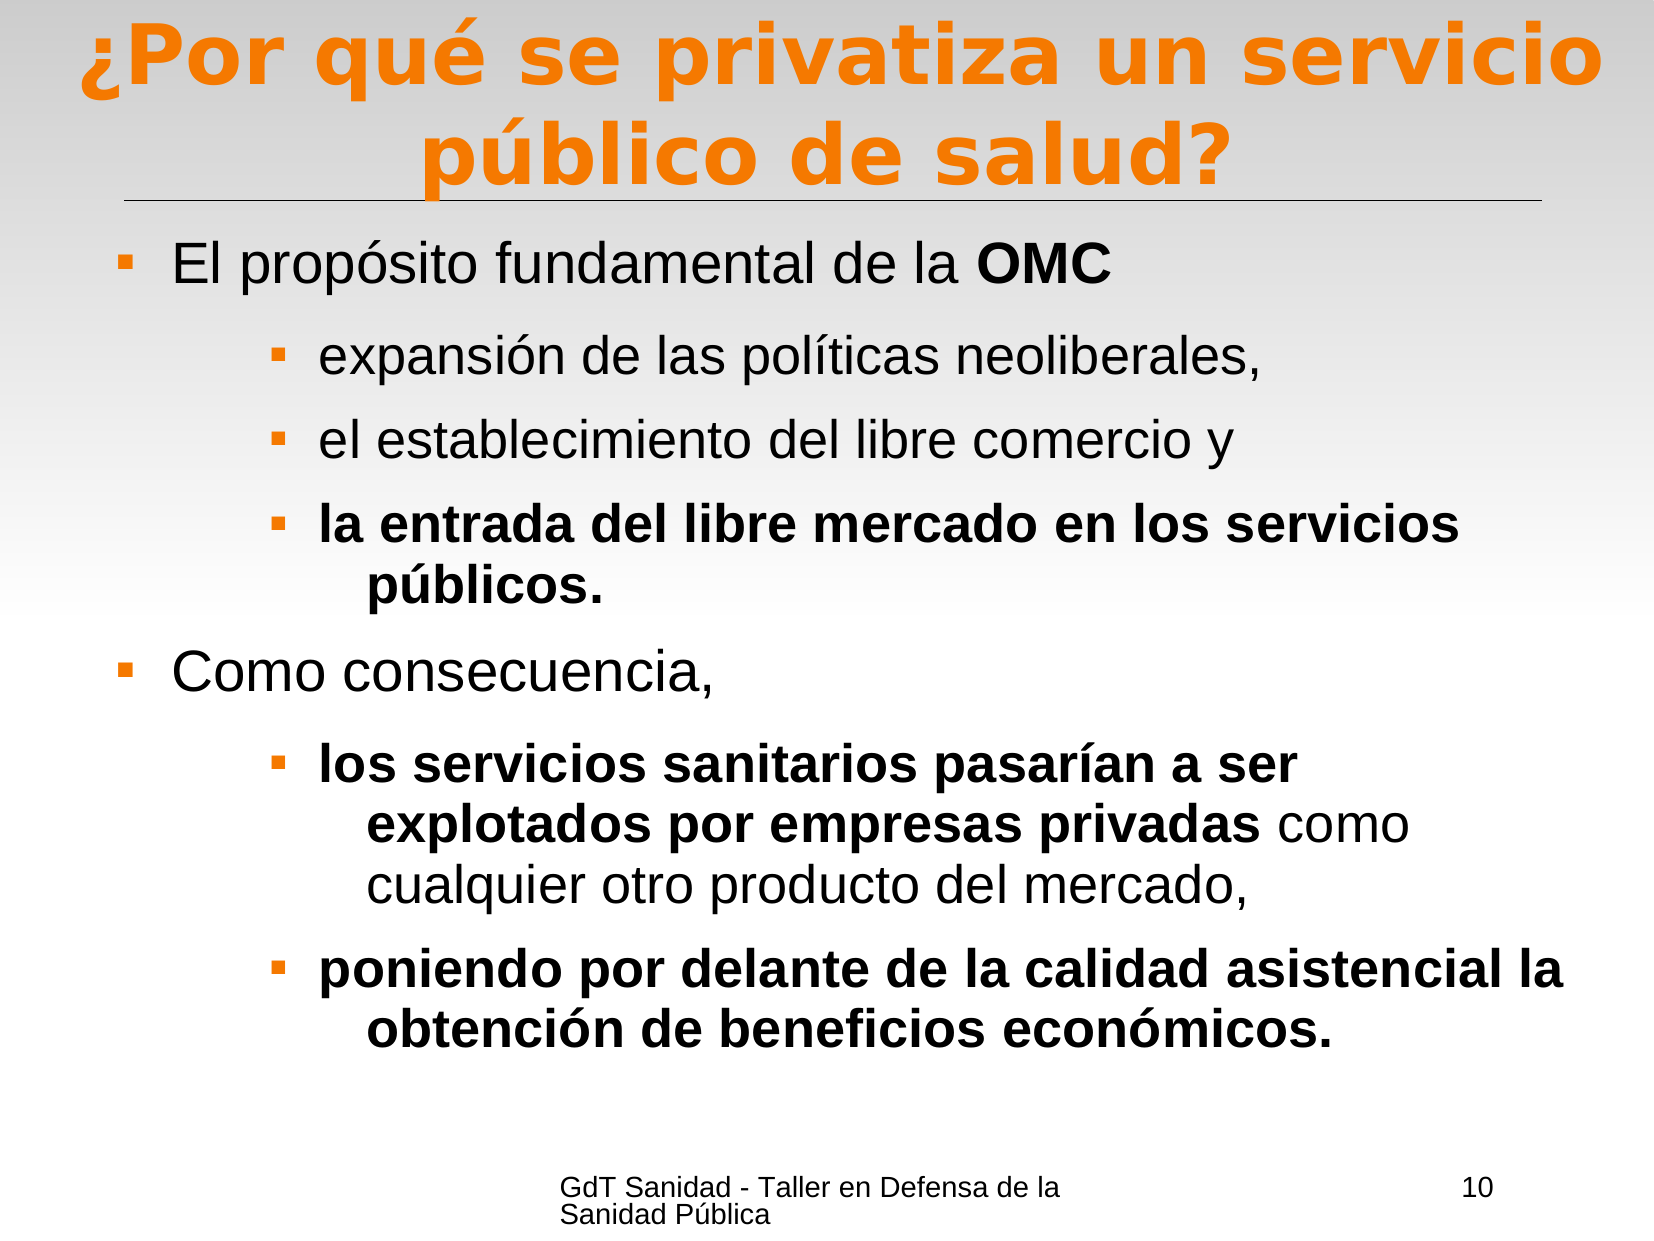

# ¿Por qué se privatiza un servicio público de salud?
El propósito fundamental de la OMC
expansión de las políticas neoliberales,
el establecimiento del libre comercio y
la entrada del libre mercado en los servicios públicos.
Como consecuencia,
los servicios sanitarios pasarían a ser explotados por empresas privadas como cualquier otro producto del mercado,
poniendo por delante de la calidad asistencial la obtención de beneficios económicos.
GdT Sanidad - Taller en Defensa de la Sanidad Pública
10